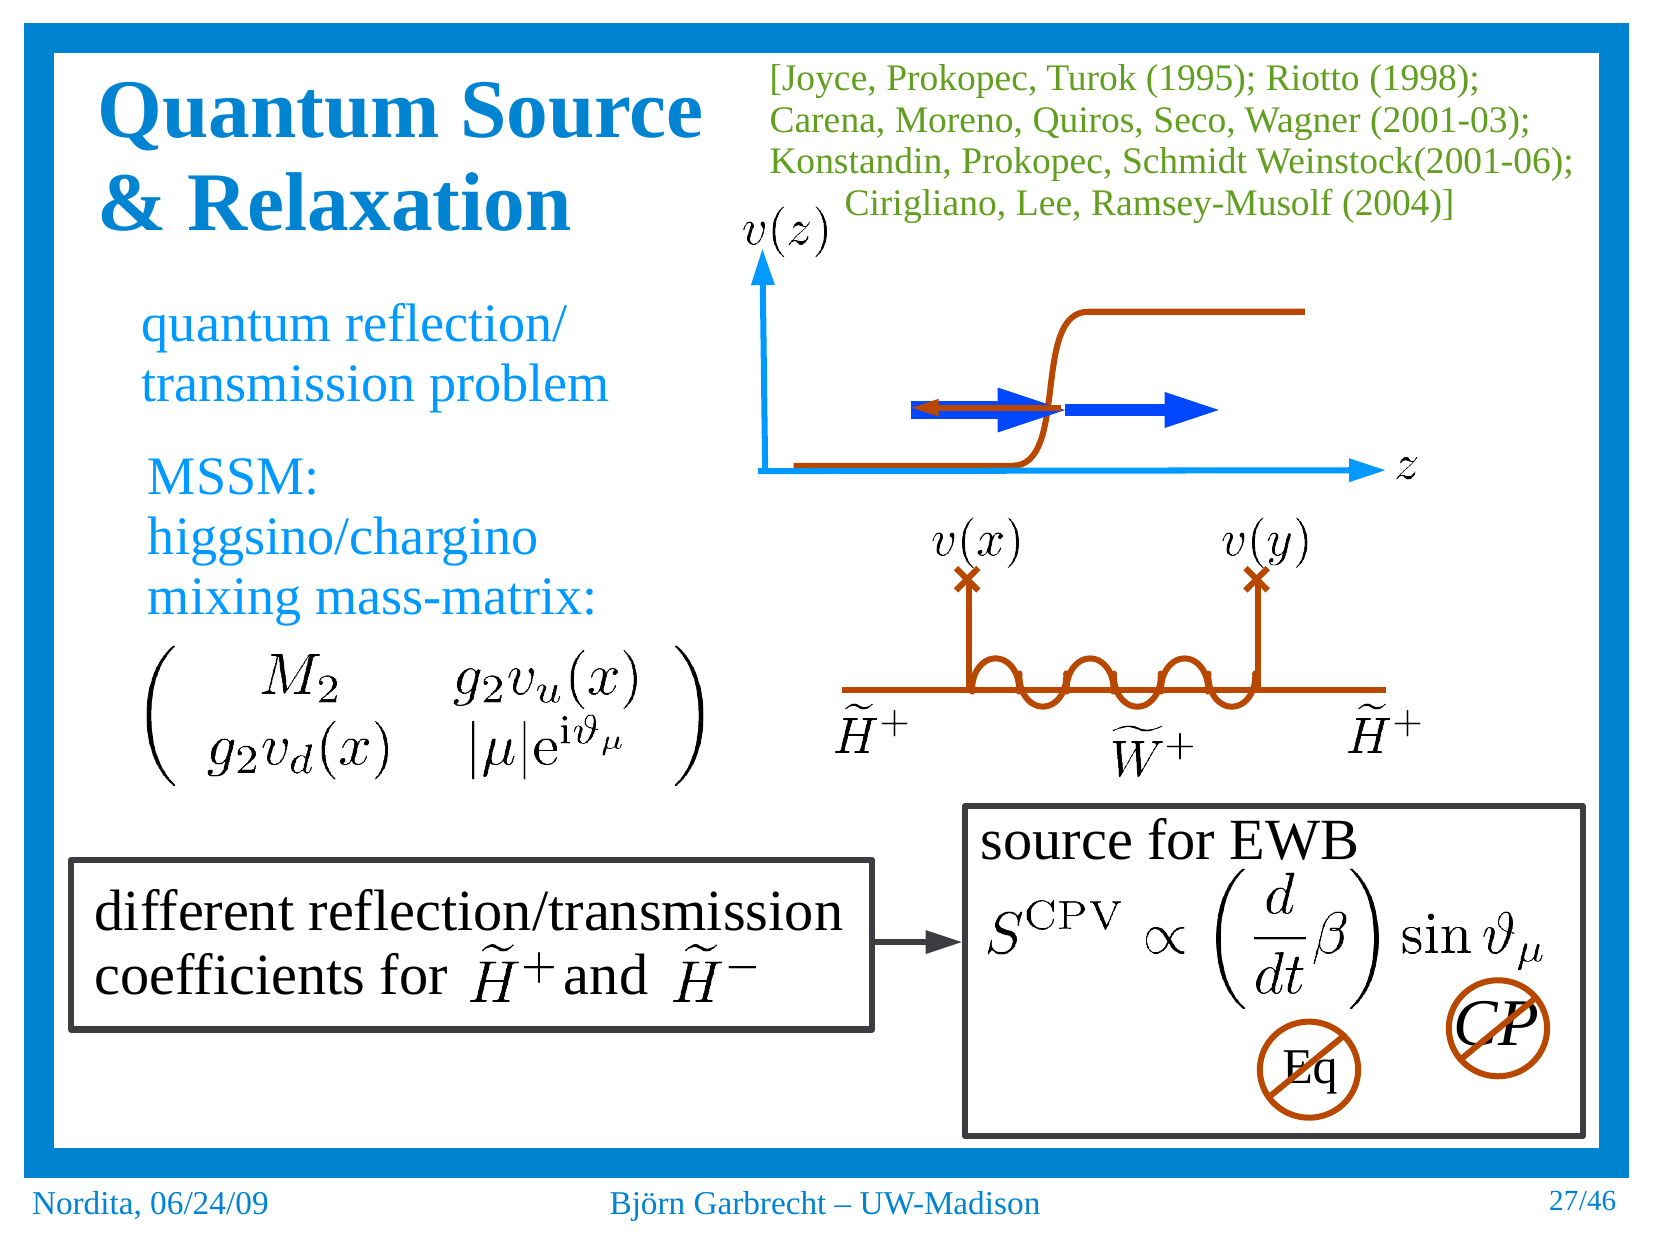

# Quantum Source & Relaxation
[Joyce, Prokopec, Turok (1995); Riotto (1998);
Carena, Moreno, Quiros, Seco, Wagner (2001-03);
Konstandin, Prokopec, Schmidt Weinstock(2001-06);
	Cirigliano, Lee, Ramsey-Musolf (2004)]
quantum reflection/
transmission problem
MSSM:
higgsino/chargino
mixing mass-matrix:
source for EWB
different reflection/transmission
coefficients for and
CP
Eq
Björn Garbrecht – UW-Madison
27